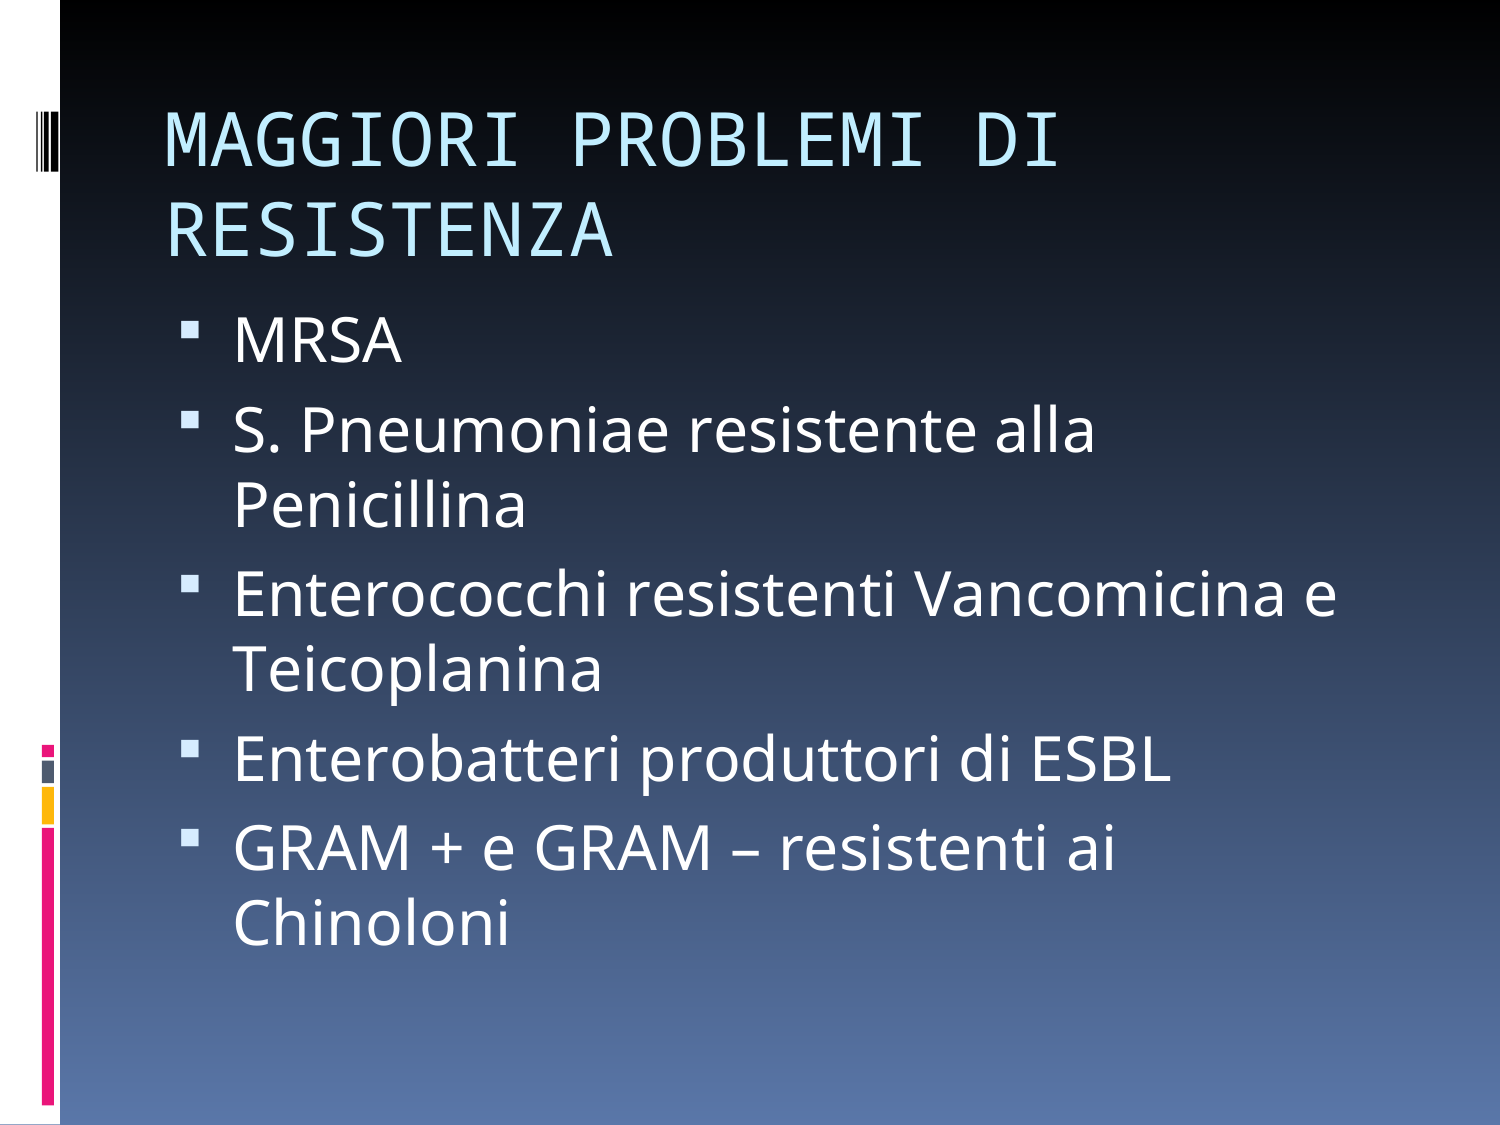

# MAGGIORI PROBLEMI DI RESISTENZA
MRSA
S. Pneumoniae resistente alla Penicillina
Enterococchi resistenti Vancomicina e Teicoplanina
Enterobatteri produttori di ESBL
GRAM + e GRAM – resistenti ai Chinoloni